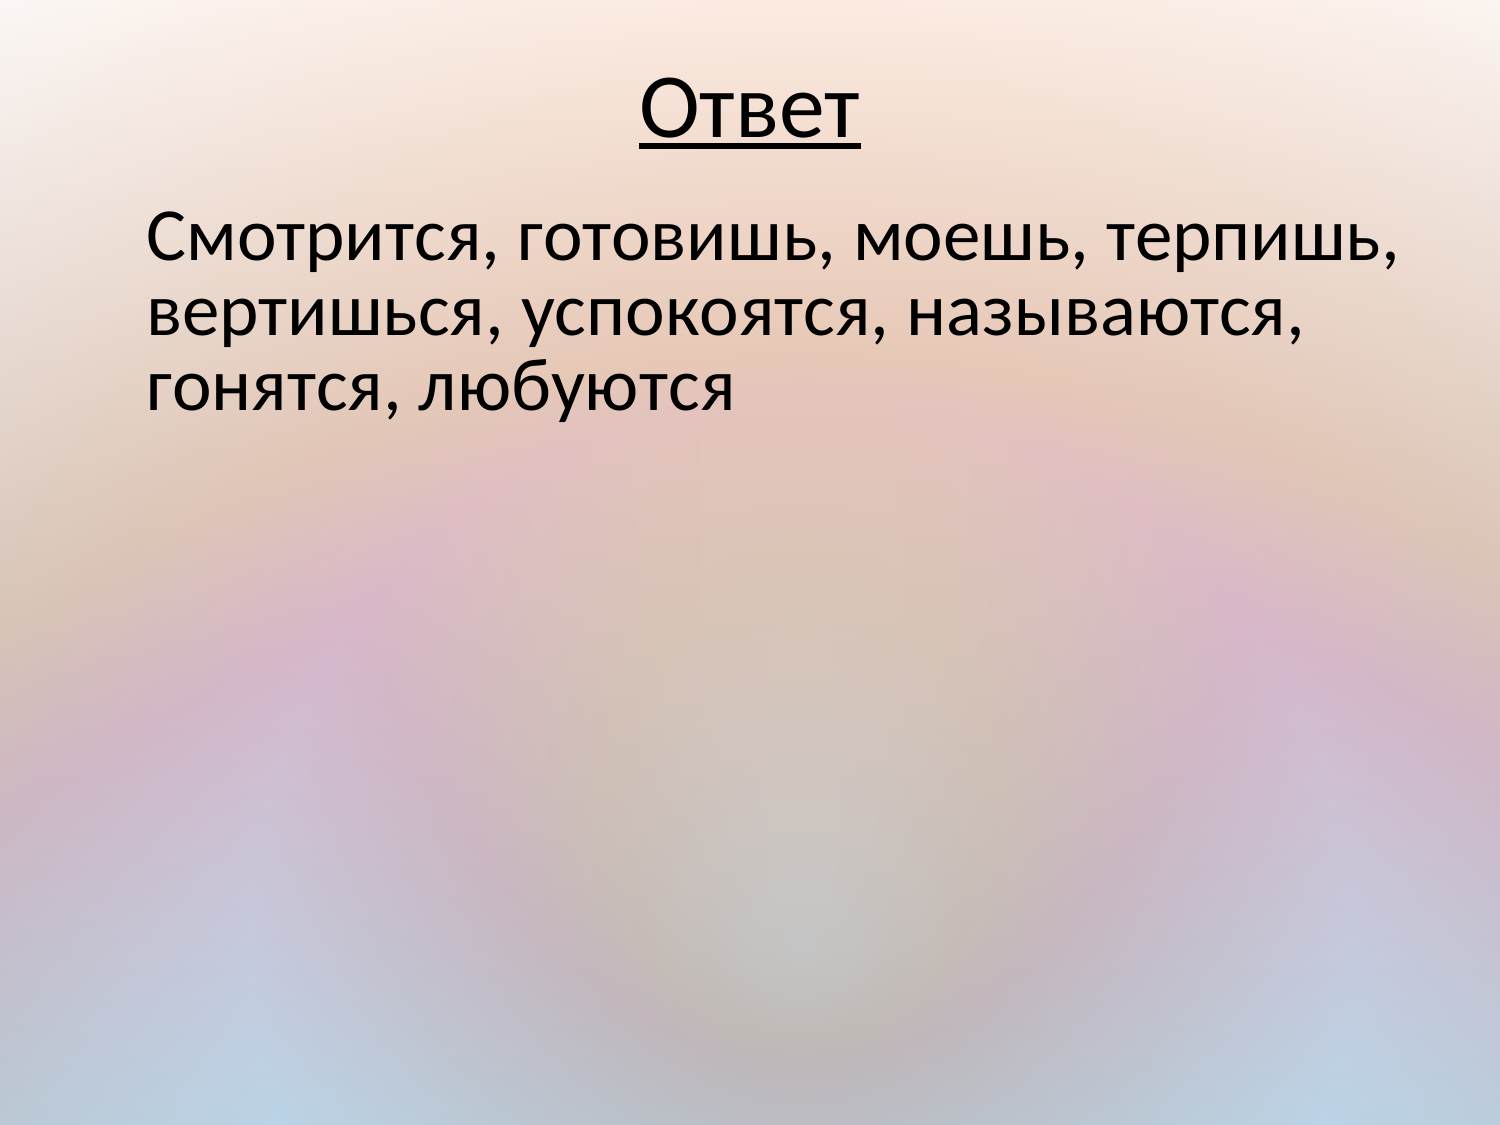

# Ответ
Смотрится, готовишь, моешь, терпишь, вертишься, успокоятся, называются, гонятся, любуются